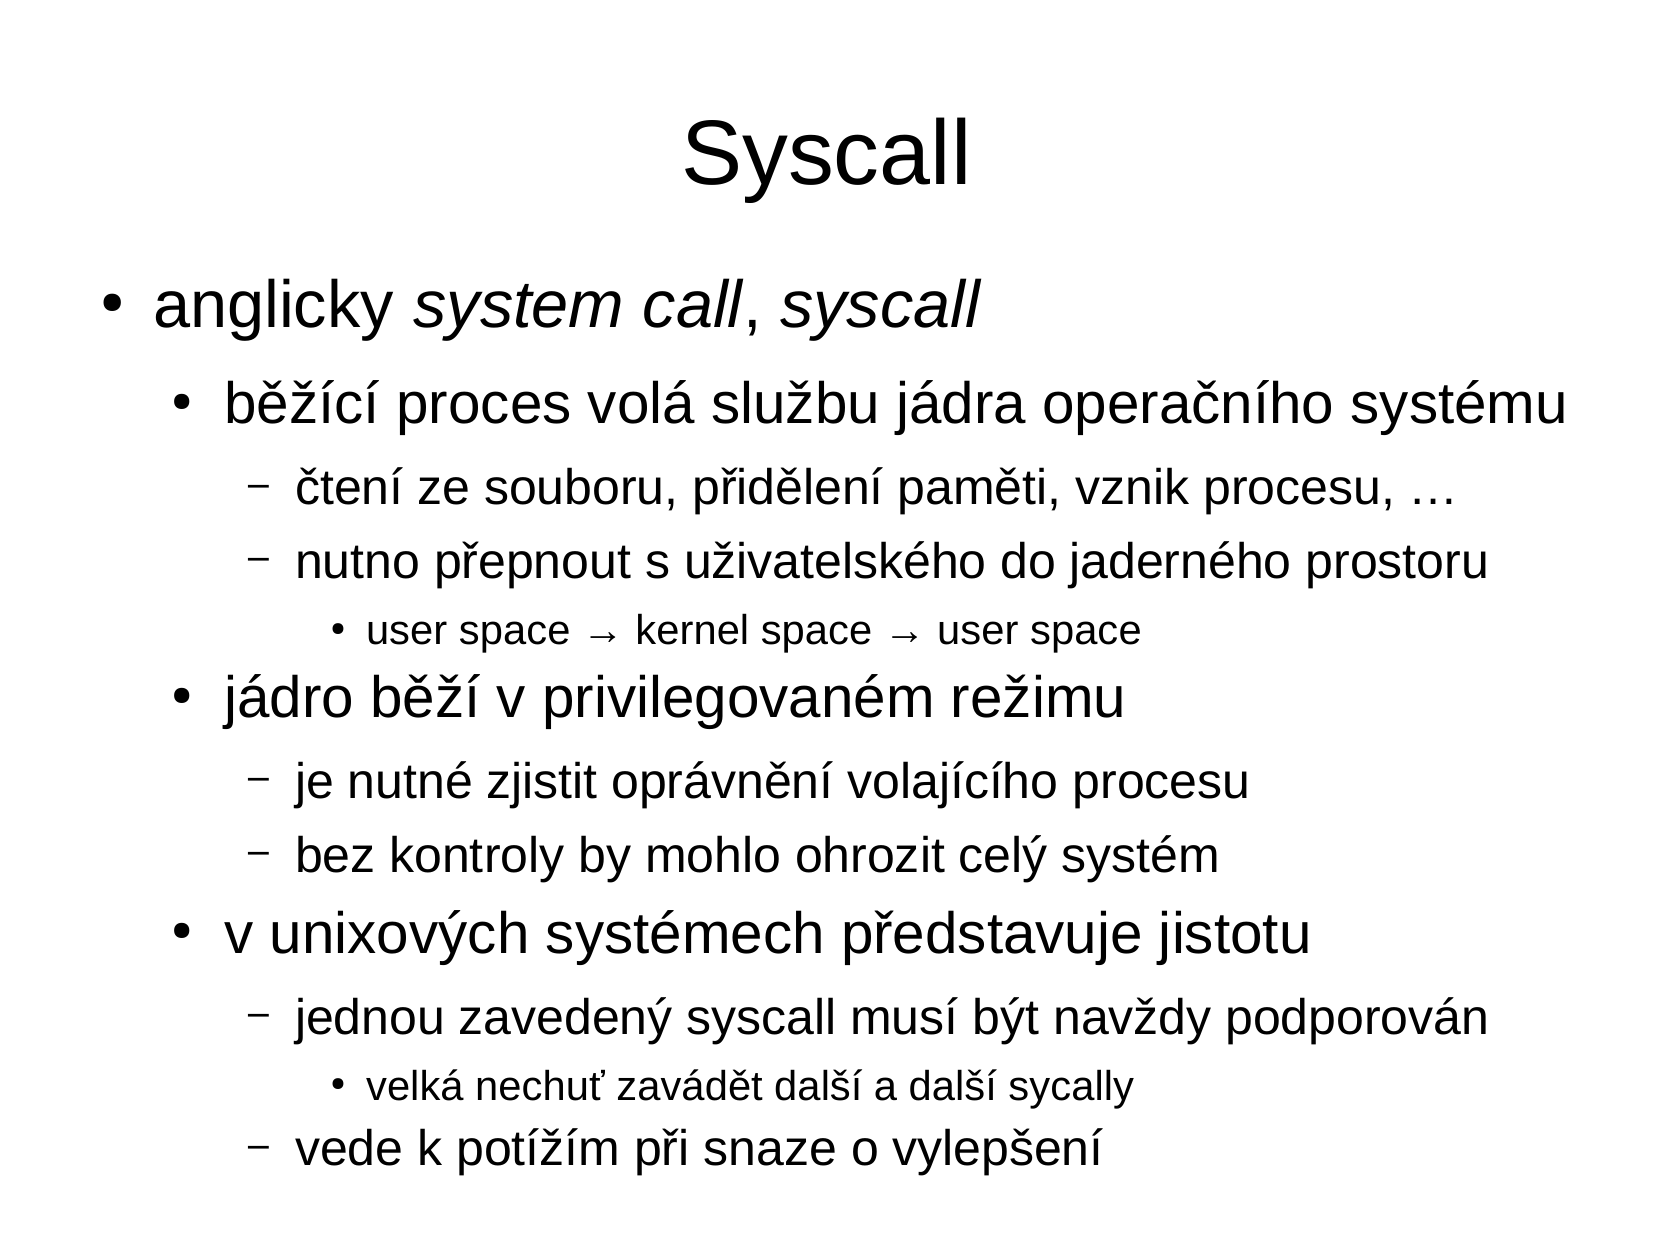

# Syscall
anglicky system call, syscall
běžící proces volá službu jádra operačního systému
čtení ze souboru, přidělení paměti, vznik procesu, …
nutno přepnout s uživatelského do jaderného prostoru
user space → kernel space → user space
jádro běží v privilegovaném režimu
je nutné zjistit oprávnění volajícího procesu
bez kontroly by mohlo ohrozit celý systém
v unixových systémech představuje jistotu
jednou zavedený syscall musí být navždy podporován
velká nechuť zavádět další a další sycally
vede k potížím při snaze o vylepšení